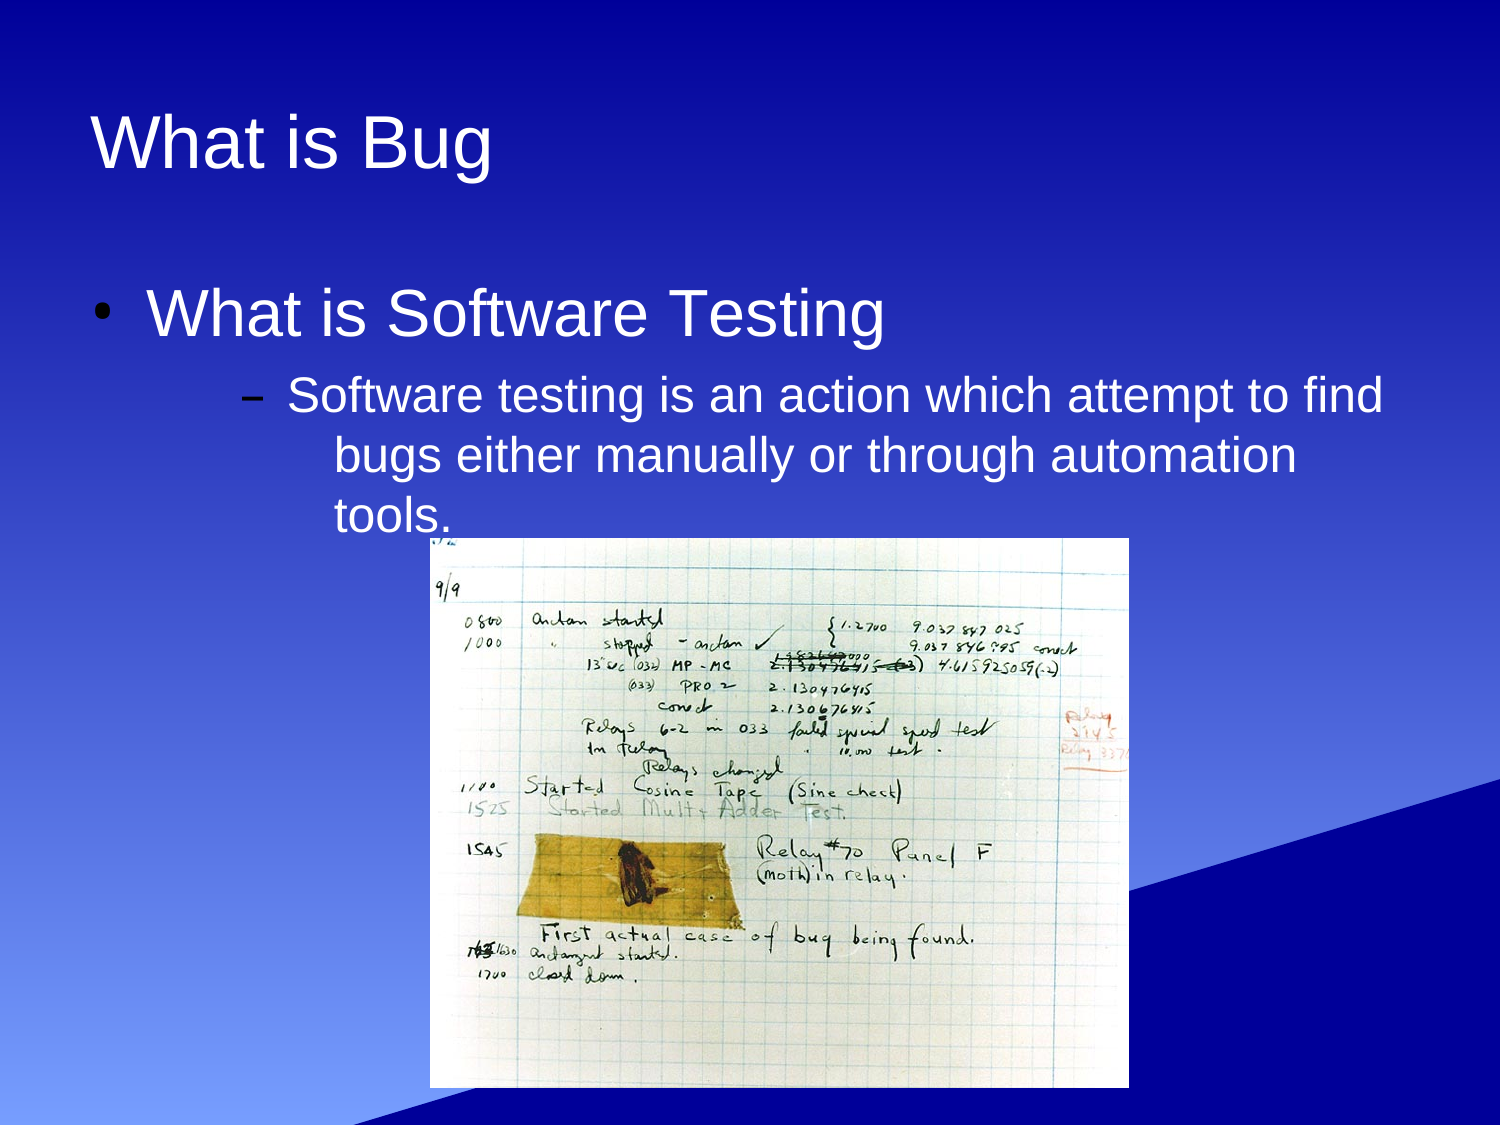

# What is Bug
What is Software Testing
Software testing is an action which attempt to find bugs either manually or through automation tools.